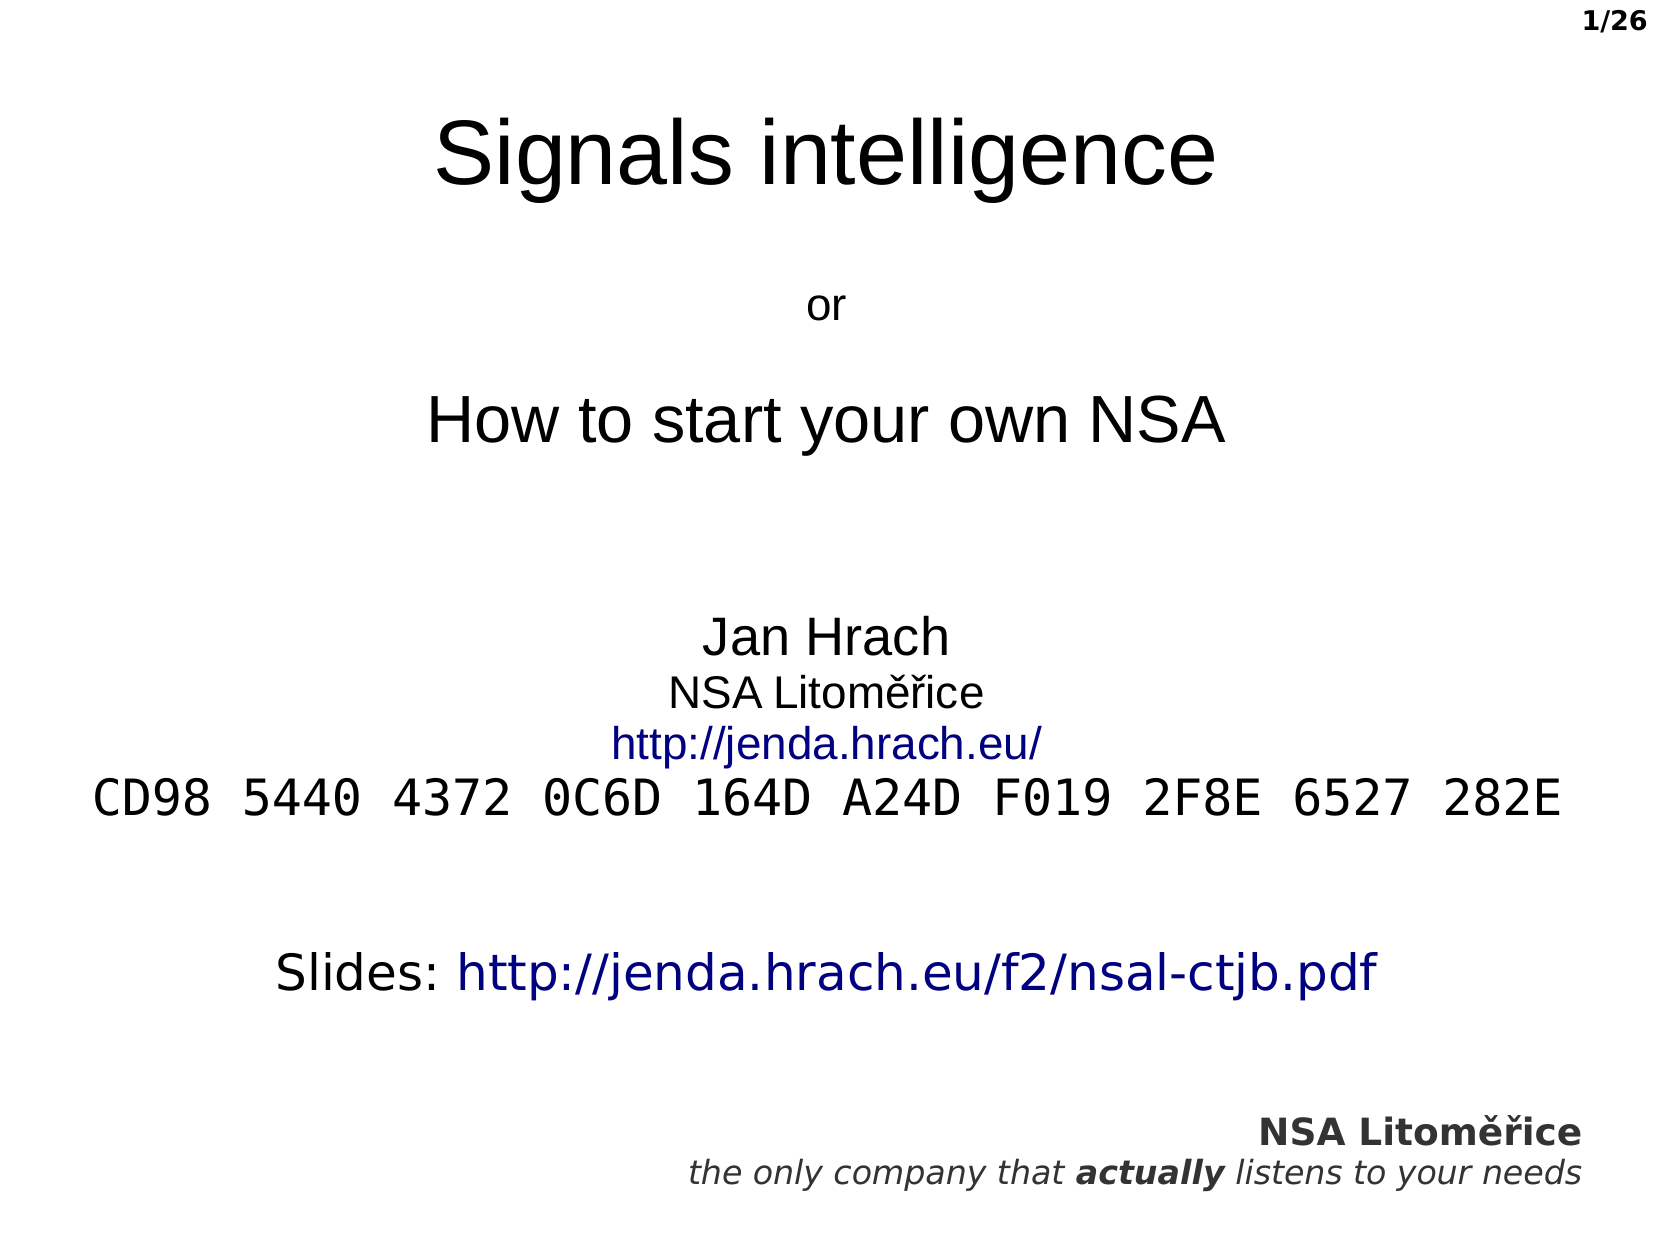

aaa
# Signals intelligence
or
How to start your own NSA
Jan Hrach
NSA Litoměřice
http://jenda.hrach.eu/
CD98 5440 4372 0C6D 164D A24D F019 2F8E 6527 282E
Slides: http://jenda.hrach.eu/f2/nsal-ctjb.pdf
NSA Litoměřice
the only company that actually listens to your needs
1